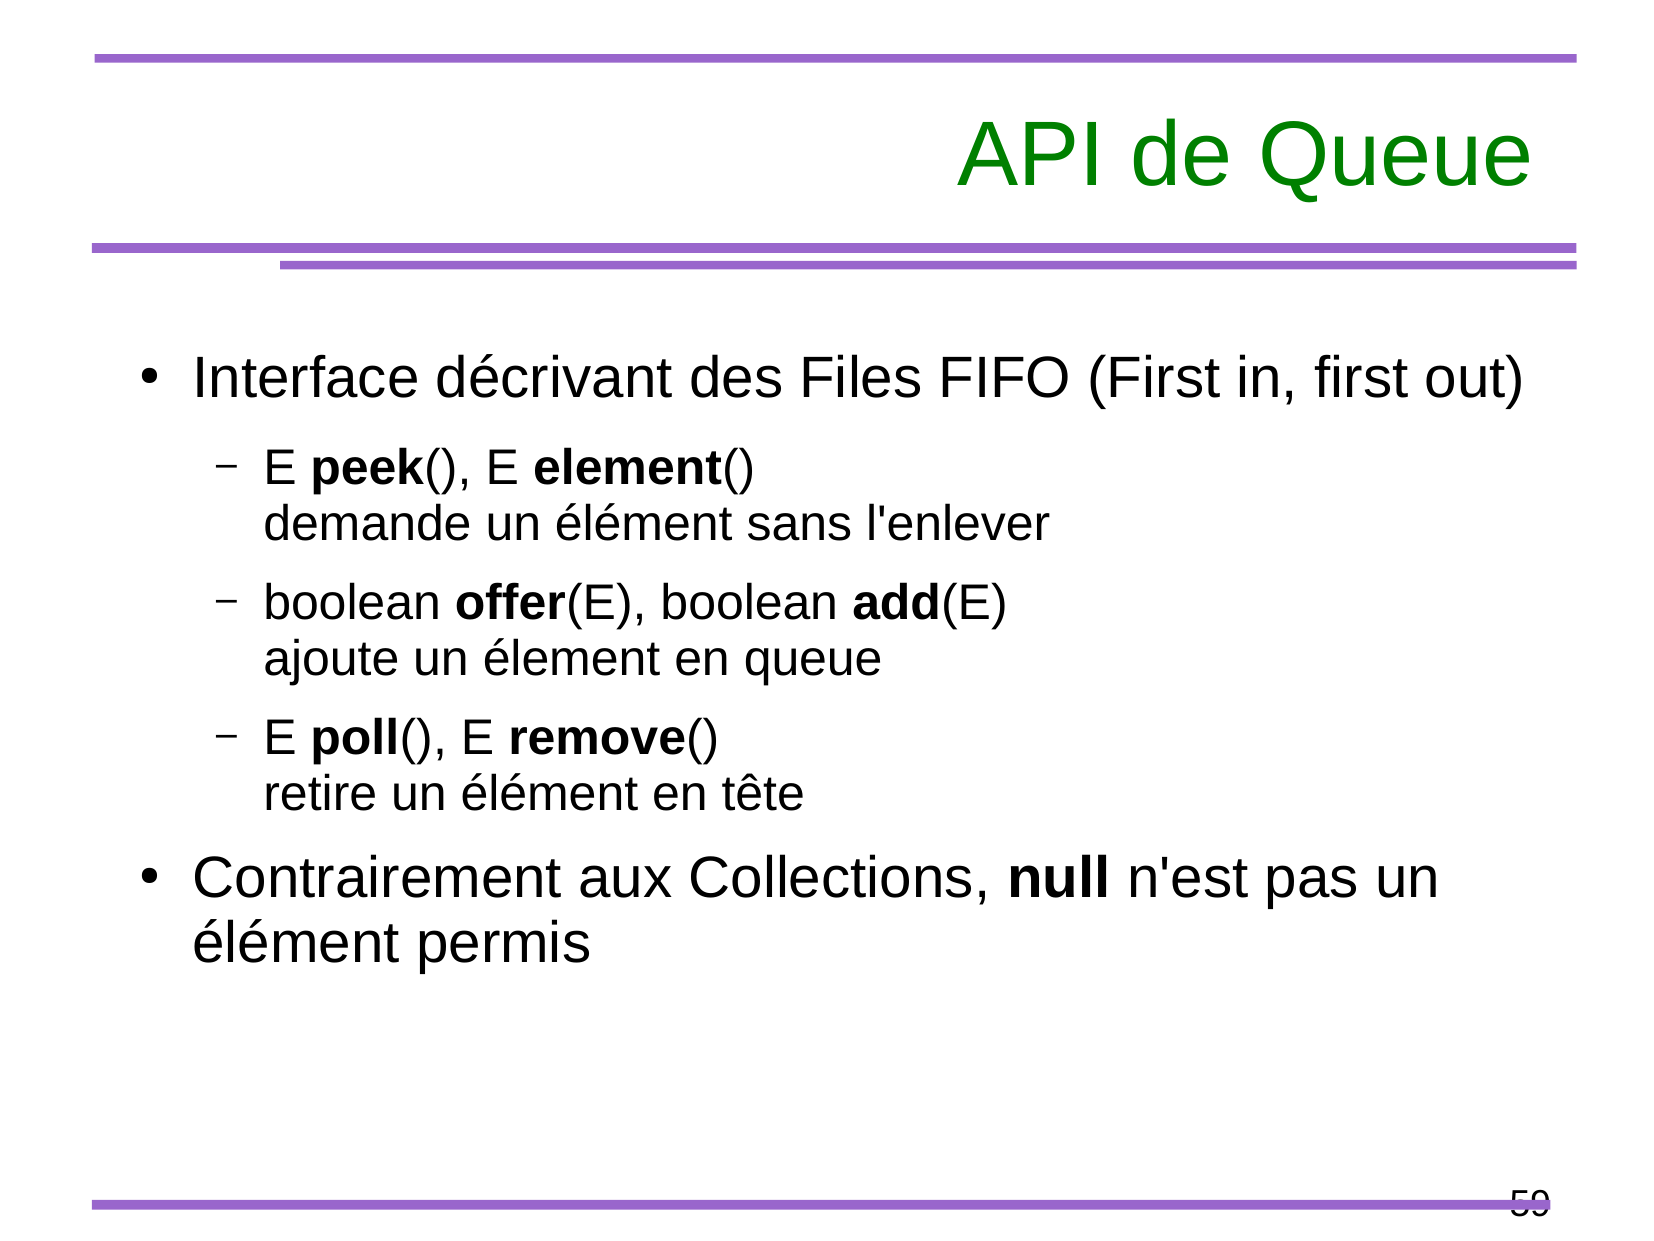

# API de Queue
Interface décrivant des Files FIFO (First in, first out)
E peek(), E element()
demande un élément sans l'enlever
boolean offer(E), boolean add(E)
ajoute un élement en queue
E poll(), E remove()
retire un élément en tête
Contrairement aux Collections, null n'est pas un élément permis